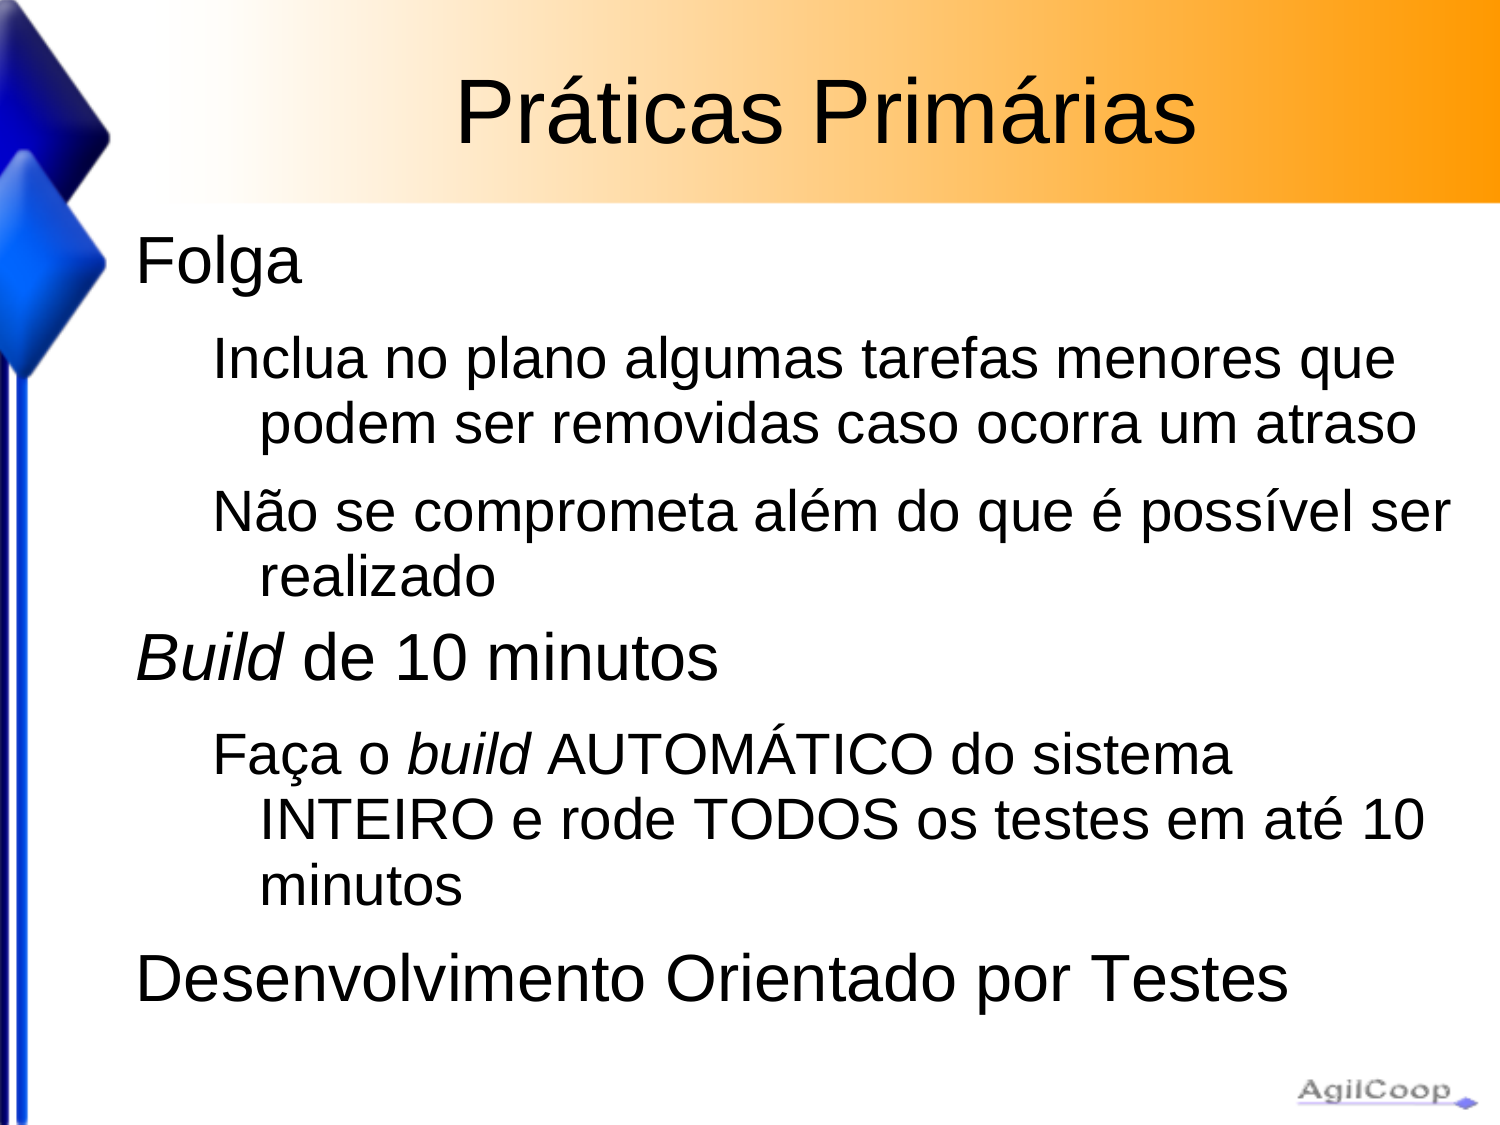

# Práticas Primárias
Folga
Inclua no plano algumas tarefas menores que podem ser removidas caso ocorra um atraso
Não se comprometa além do que é possível ser realizado
Build de 10 minutos
Faça o build AUTOMÁTICO do sistema INTEIRO e rode TODOS os testes em até 10 minutos
Desenvolvimento Orientado por Testes
Copyleft AgilCoop 2007
48